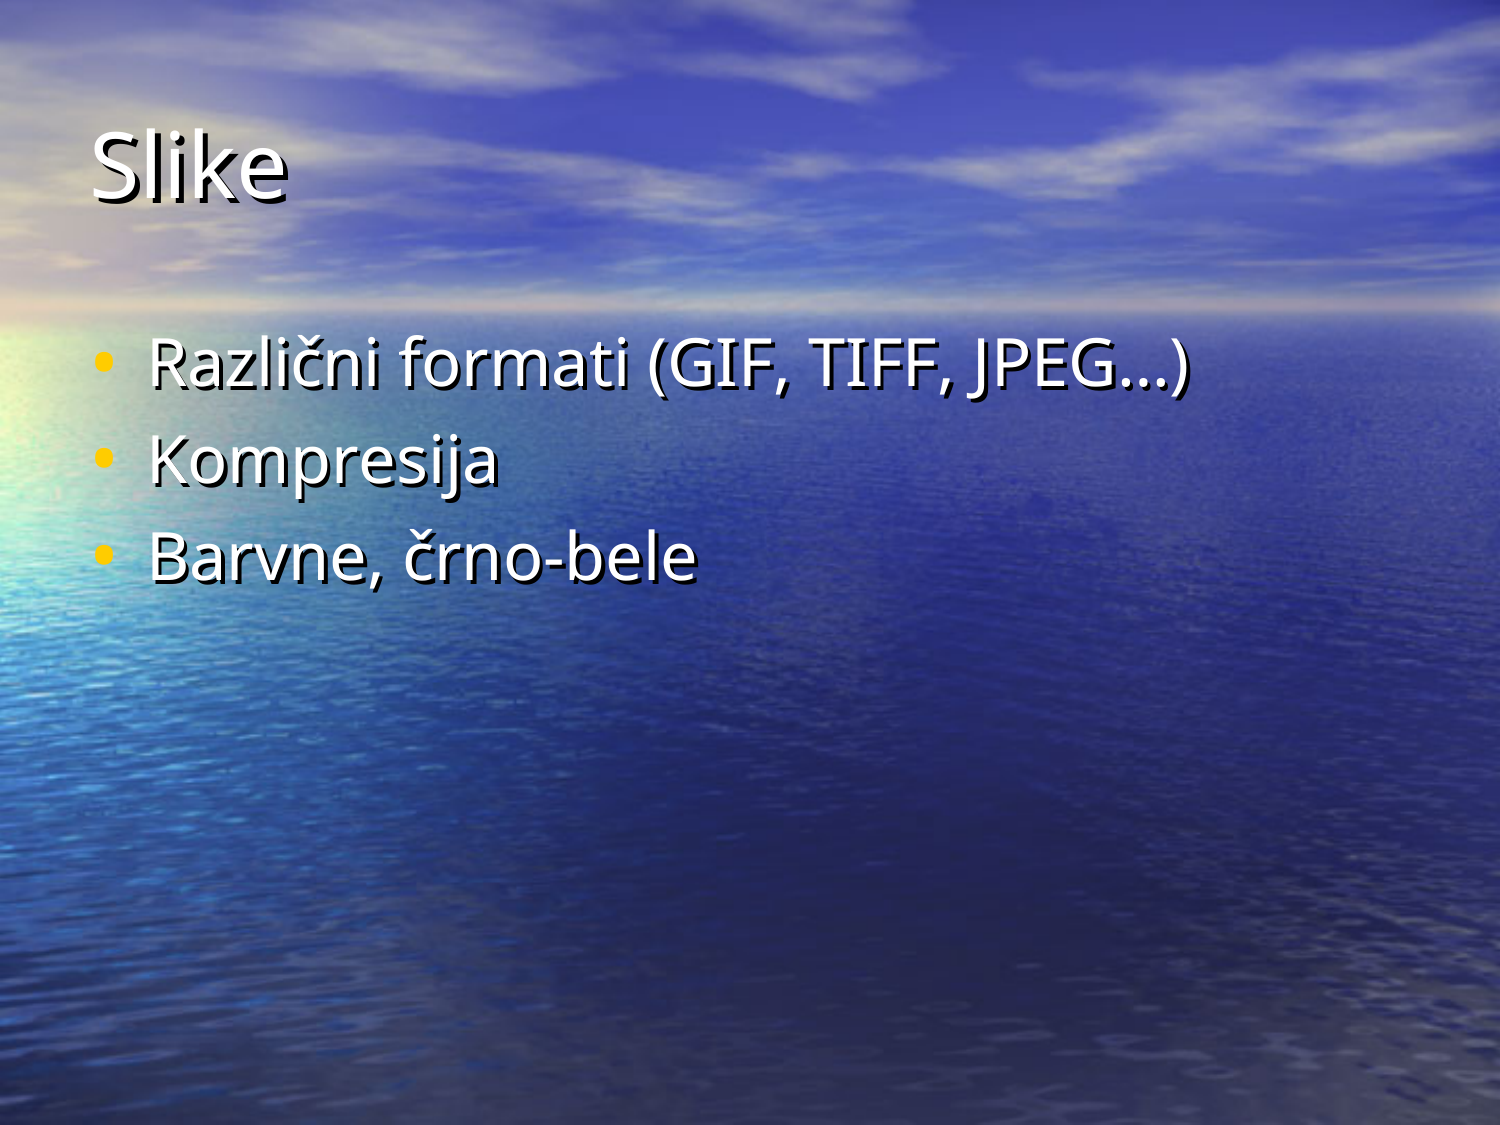

# Slike
Različni formati (GIF, TIFF, JPEG…)
Kompresija
Barvne, črno-bele